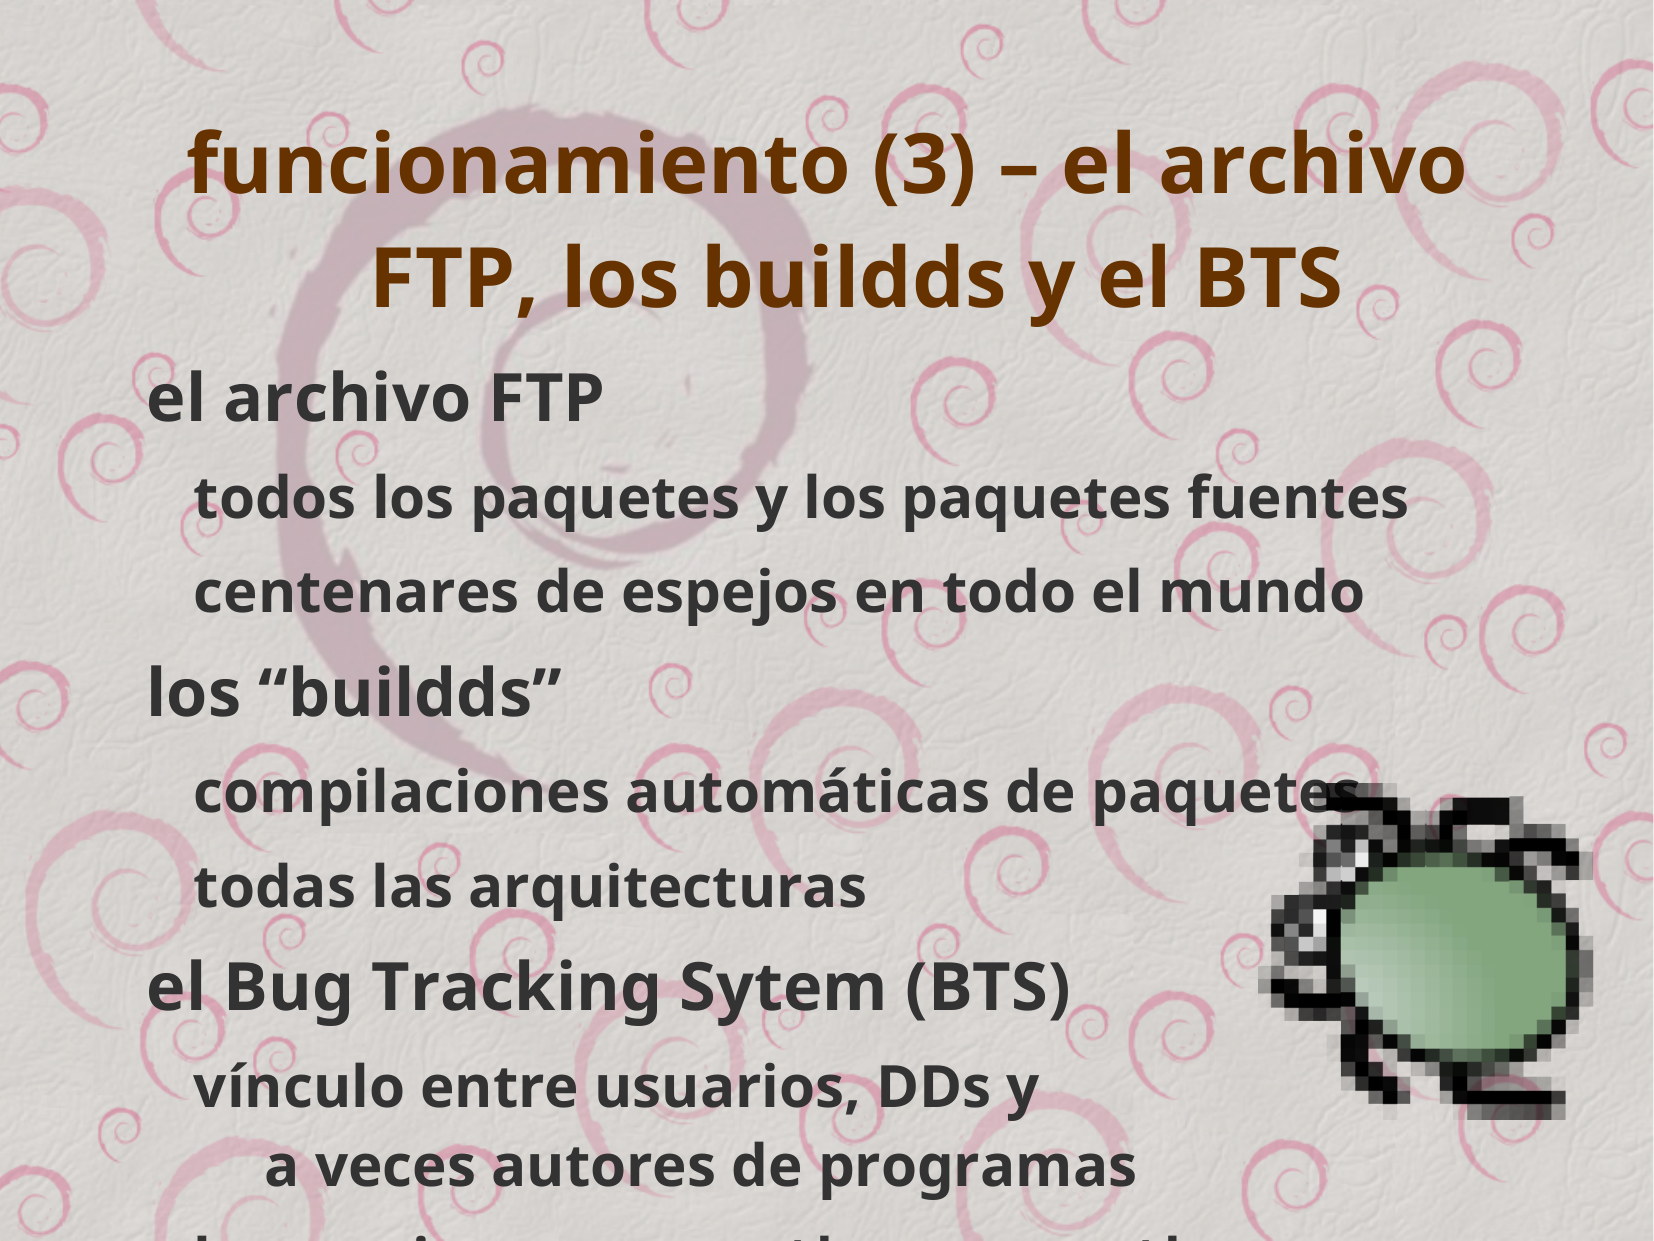

# funcionamiento (3) – el archivo FTP, los buildds y el BTS
el archivo FTP
todos los paquetes y los paquetes fuentes
centenares de espejos en todo el mundo
los “buildds”
compilaciones automáticas de paquetes
todas las arquitecturas
el Bug Tracking Sytem (BTS)
vínculo entre usuarios, DDs y
a veces autores de programas
herramientas reportbug, reportbug-ng